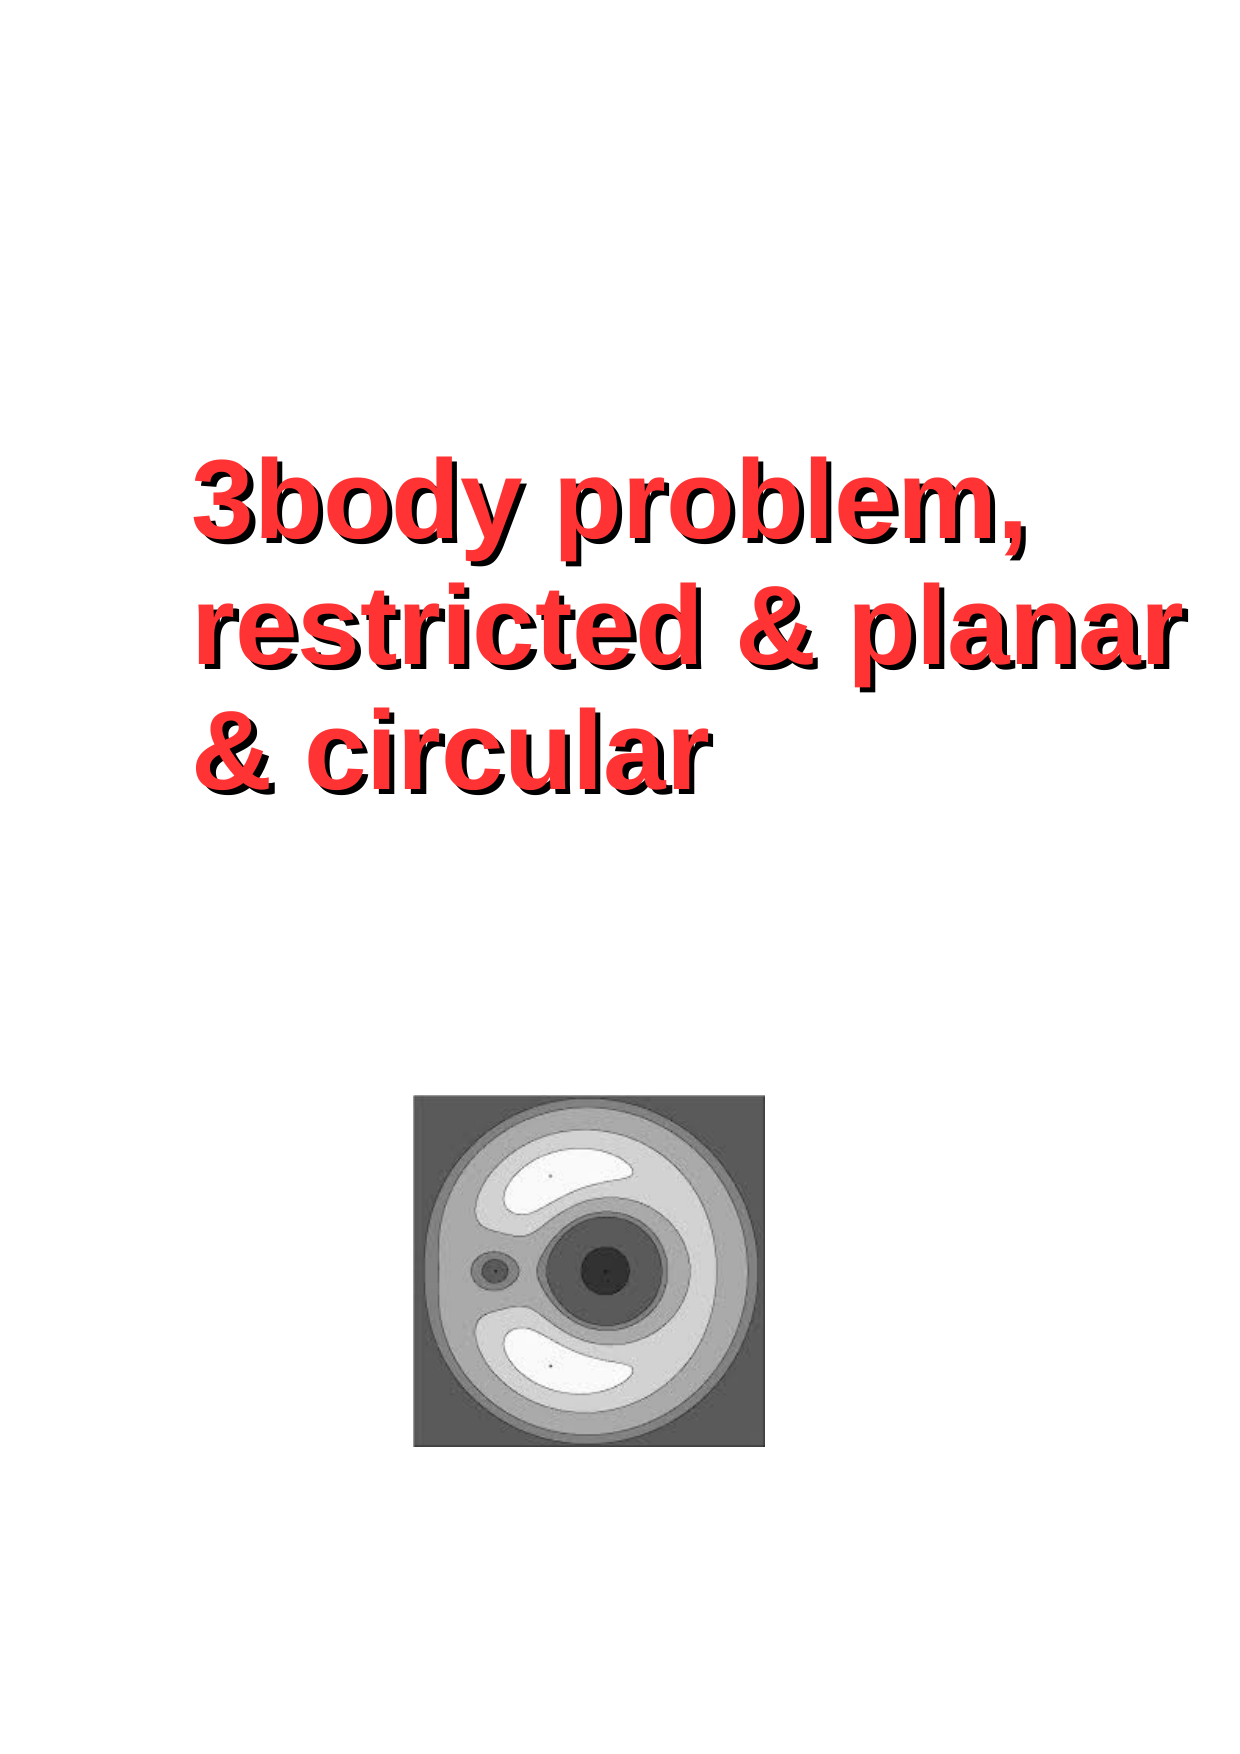

3body problem, restricted & planar & circular